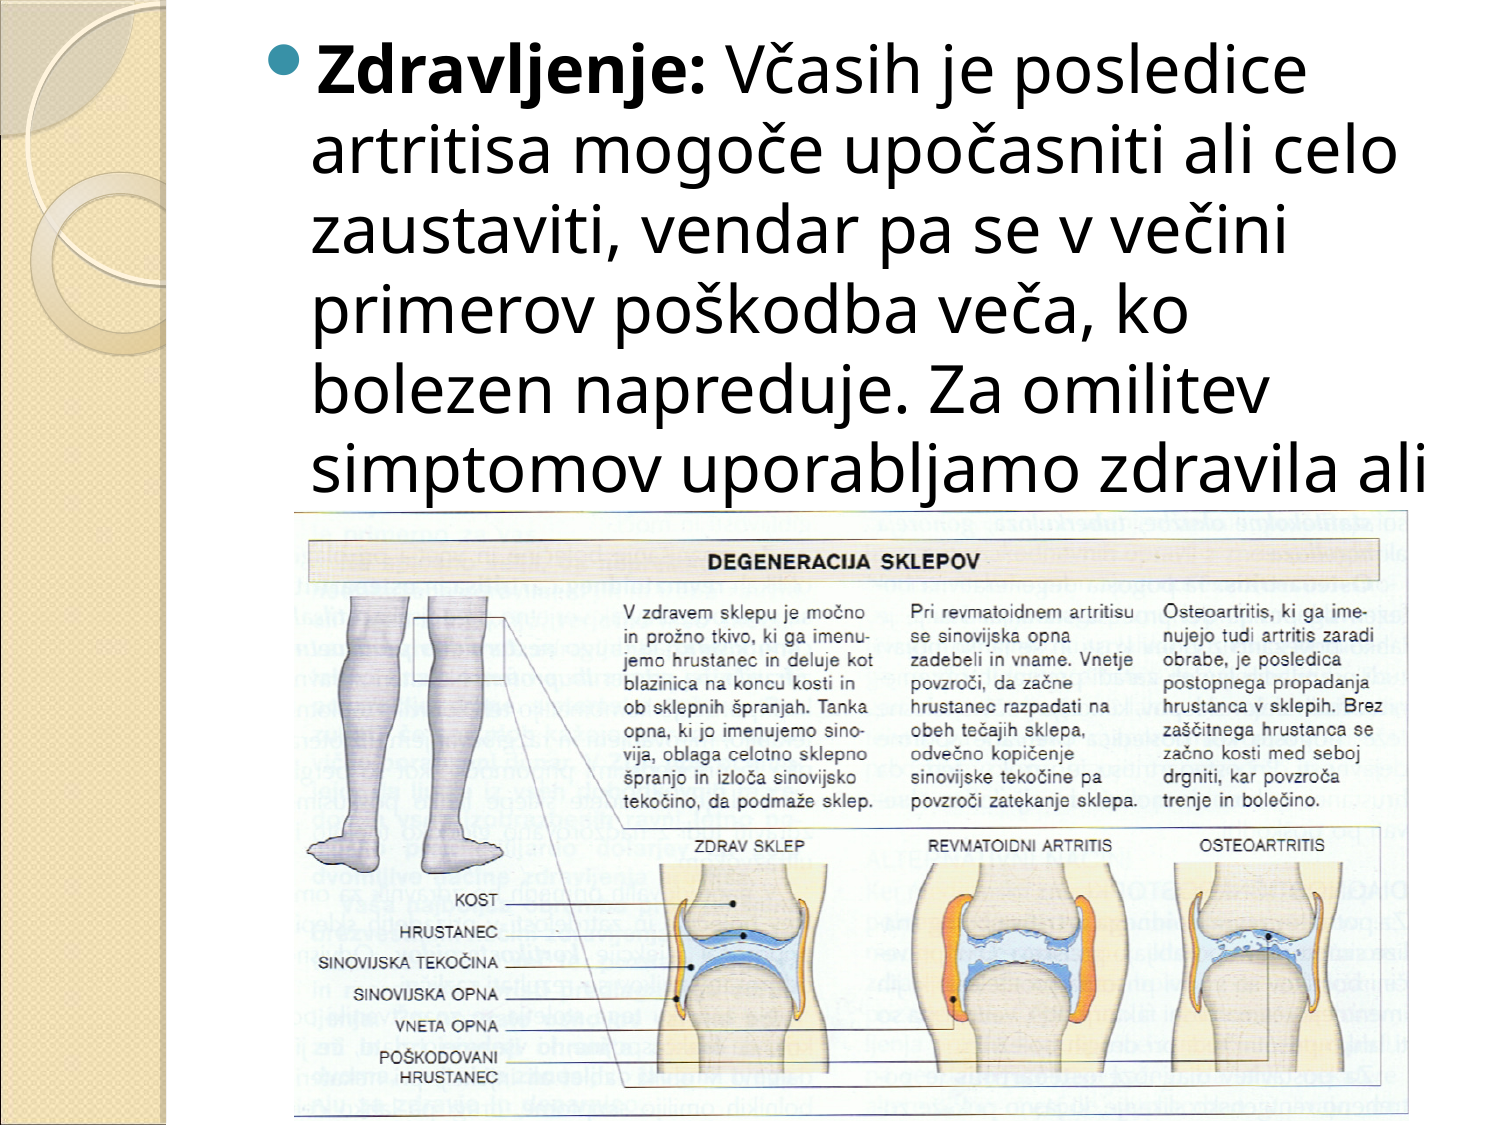

# Zdravljenje: Včasih je posledice artritisa mogoče upočasniti ali celo zaustaviti, vendar pa se v večini primerov poškodba veča, ko bolezen napreduje. Za omilitev simptomov uporabljamo zdravila ali druge načine zdravljenja (npr. meditacija)